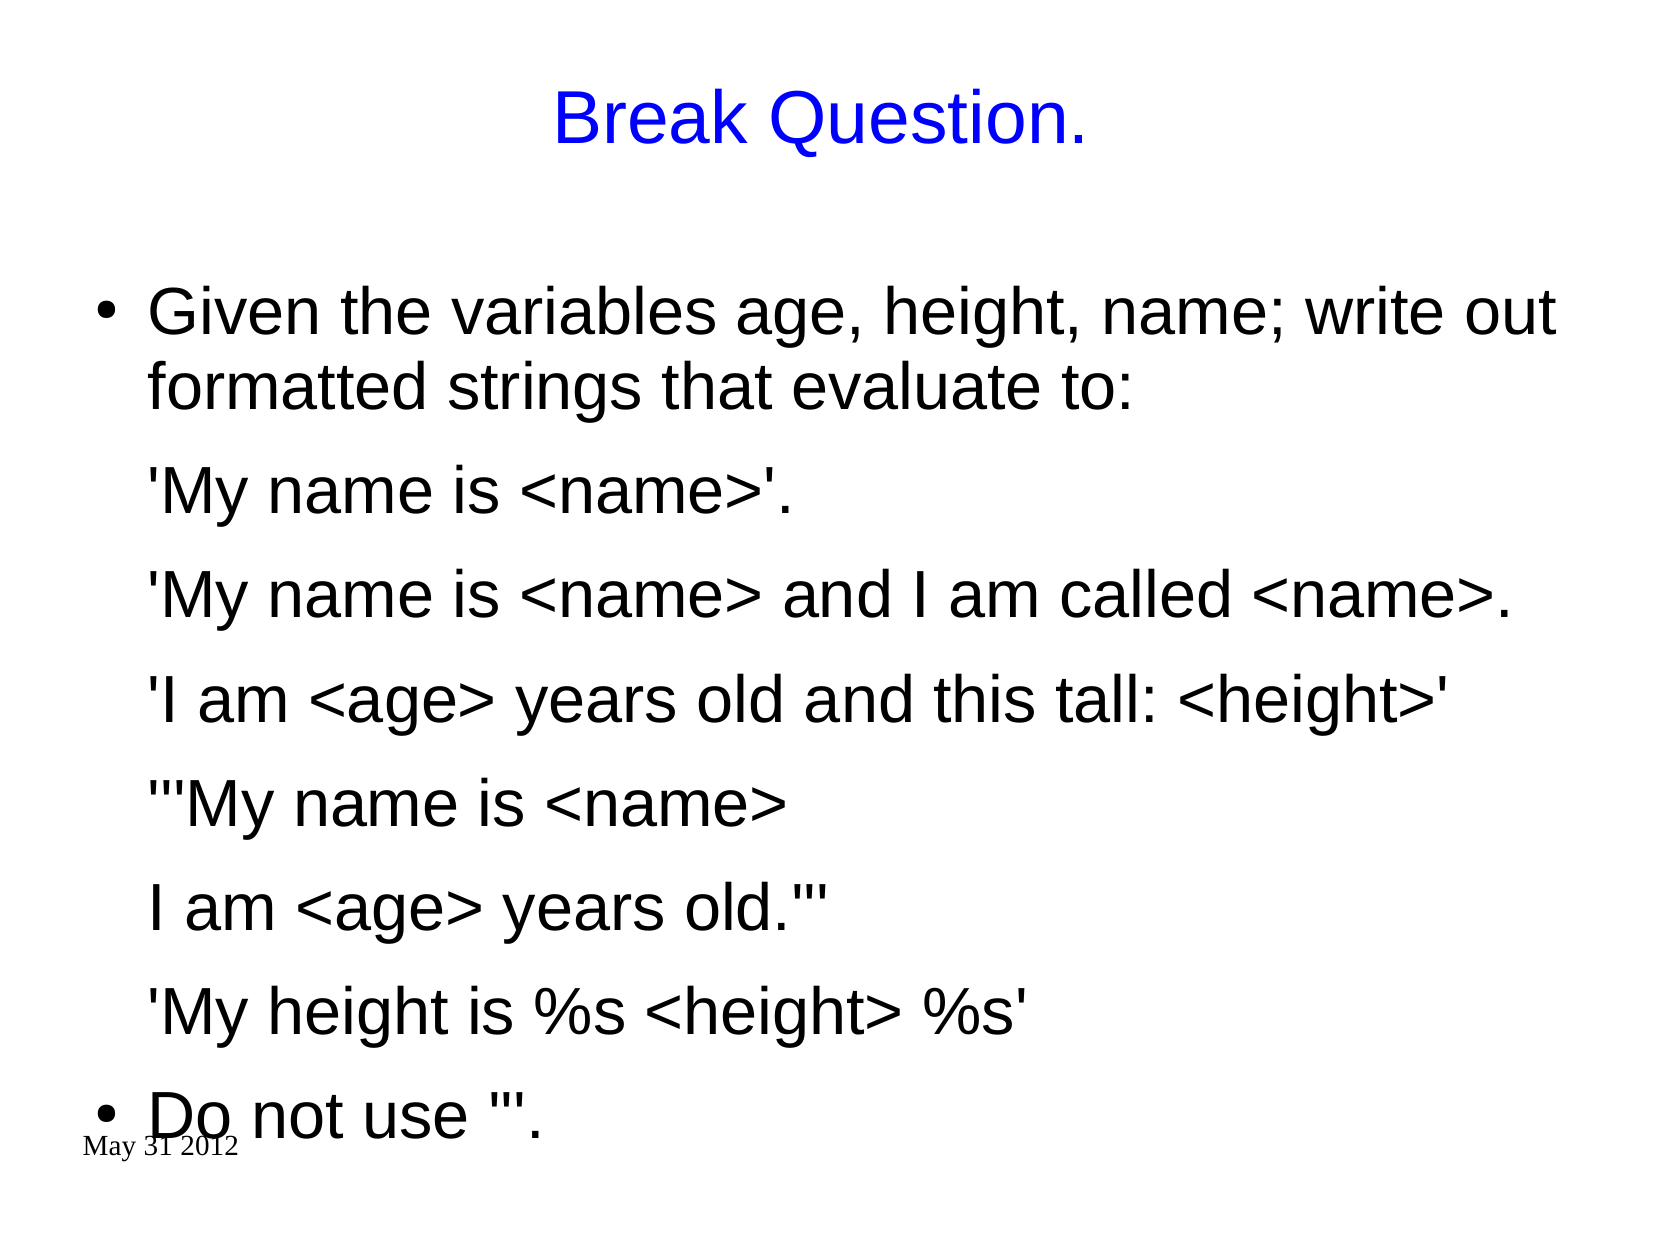

# Break Question.
Given the variables age, height, name; write out formatted strings that evaluate to:
'My name is <name>'.
'My name is <name> and I am called <name>.
'I am <age> years old and this tall: <height>'
'''My name is <name>
I am <age> years old.'''
'My height is %s <height> %s'
Do not use '''.
May 31 2012